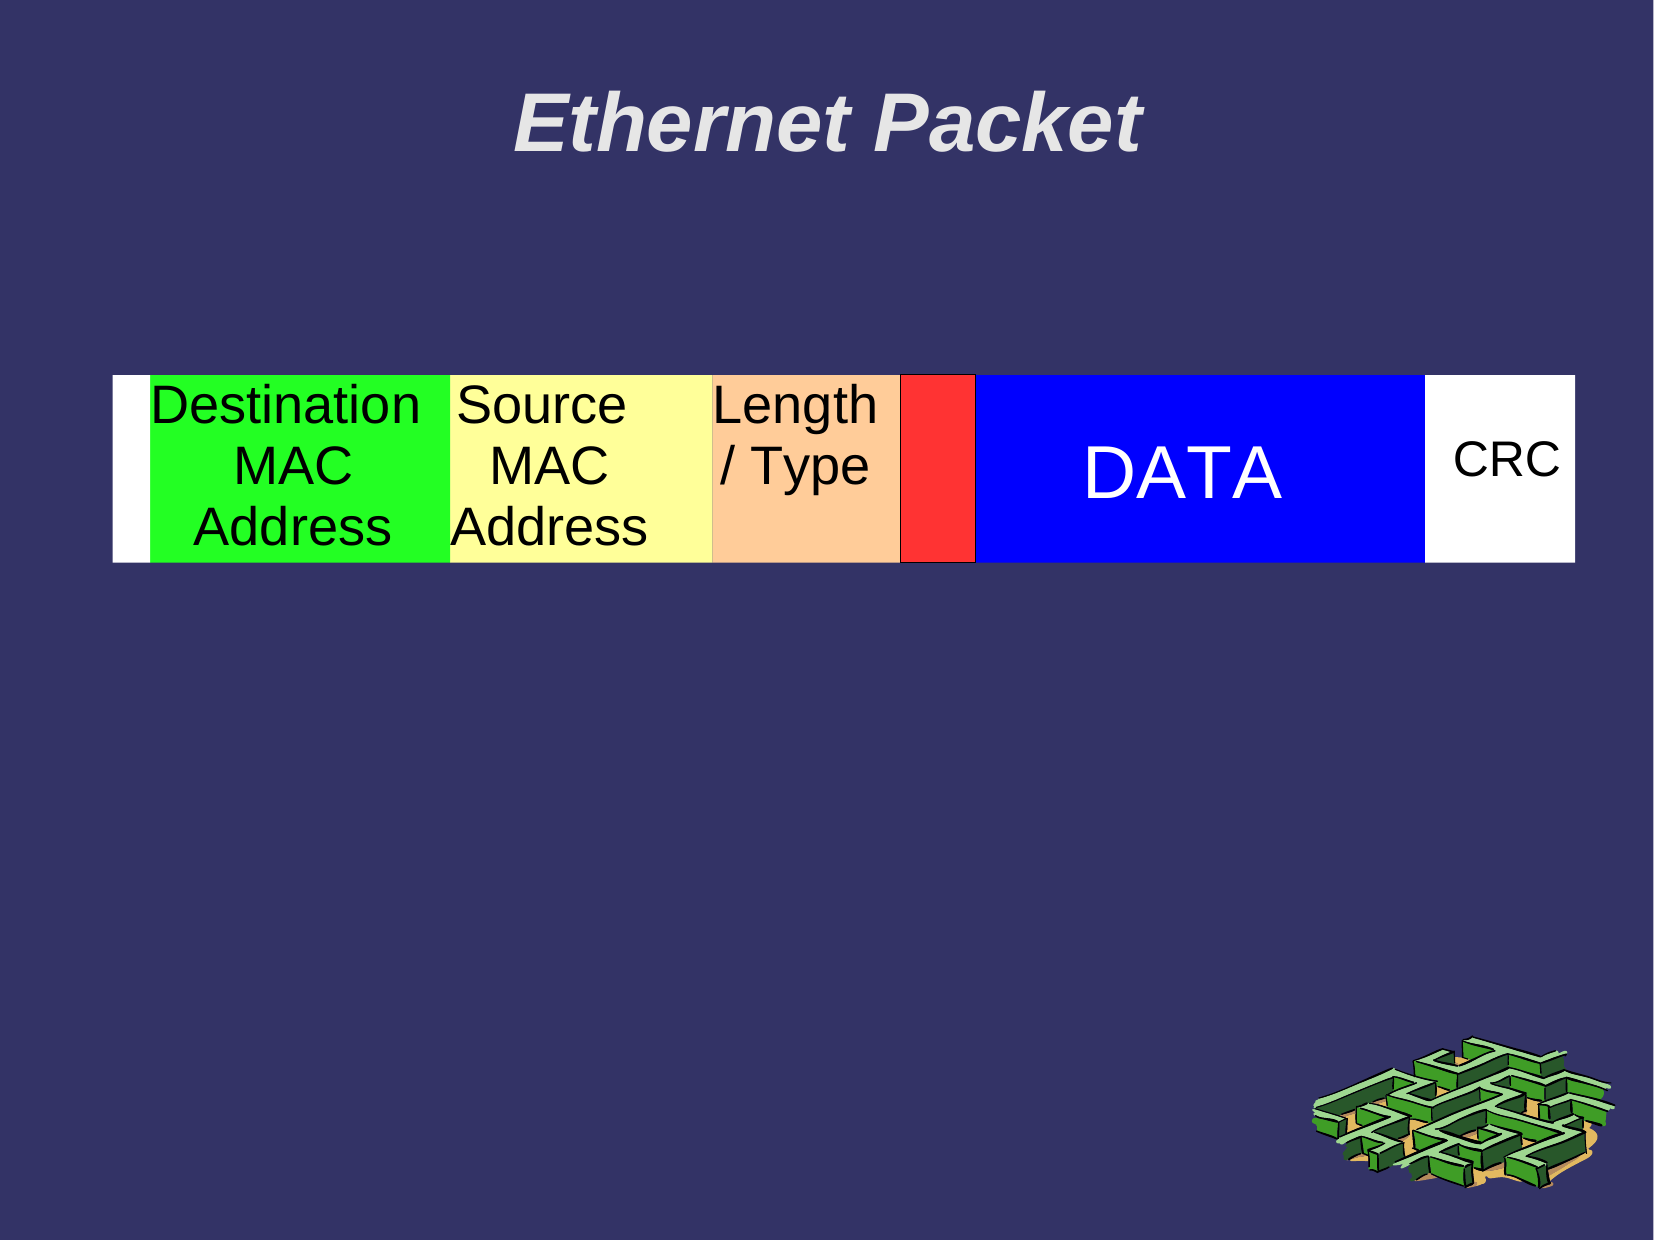

# Ethernet Packet
Destination
MAC Address
Source
MAC Address
Length
/ Type
 DATA
 CRC